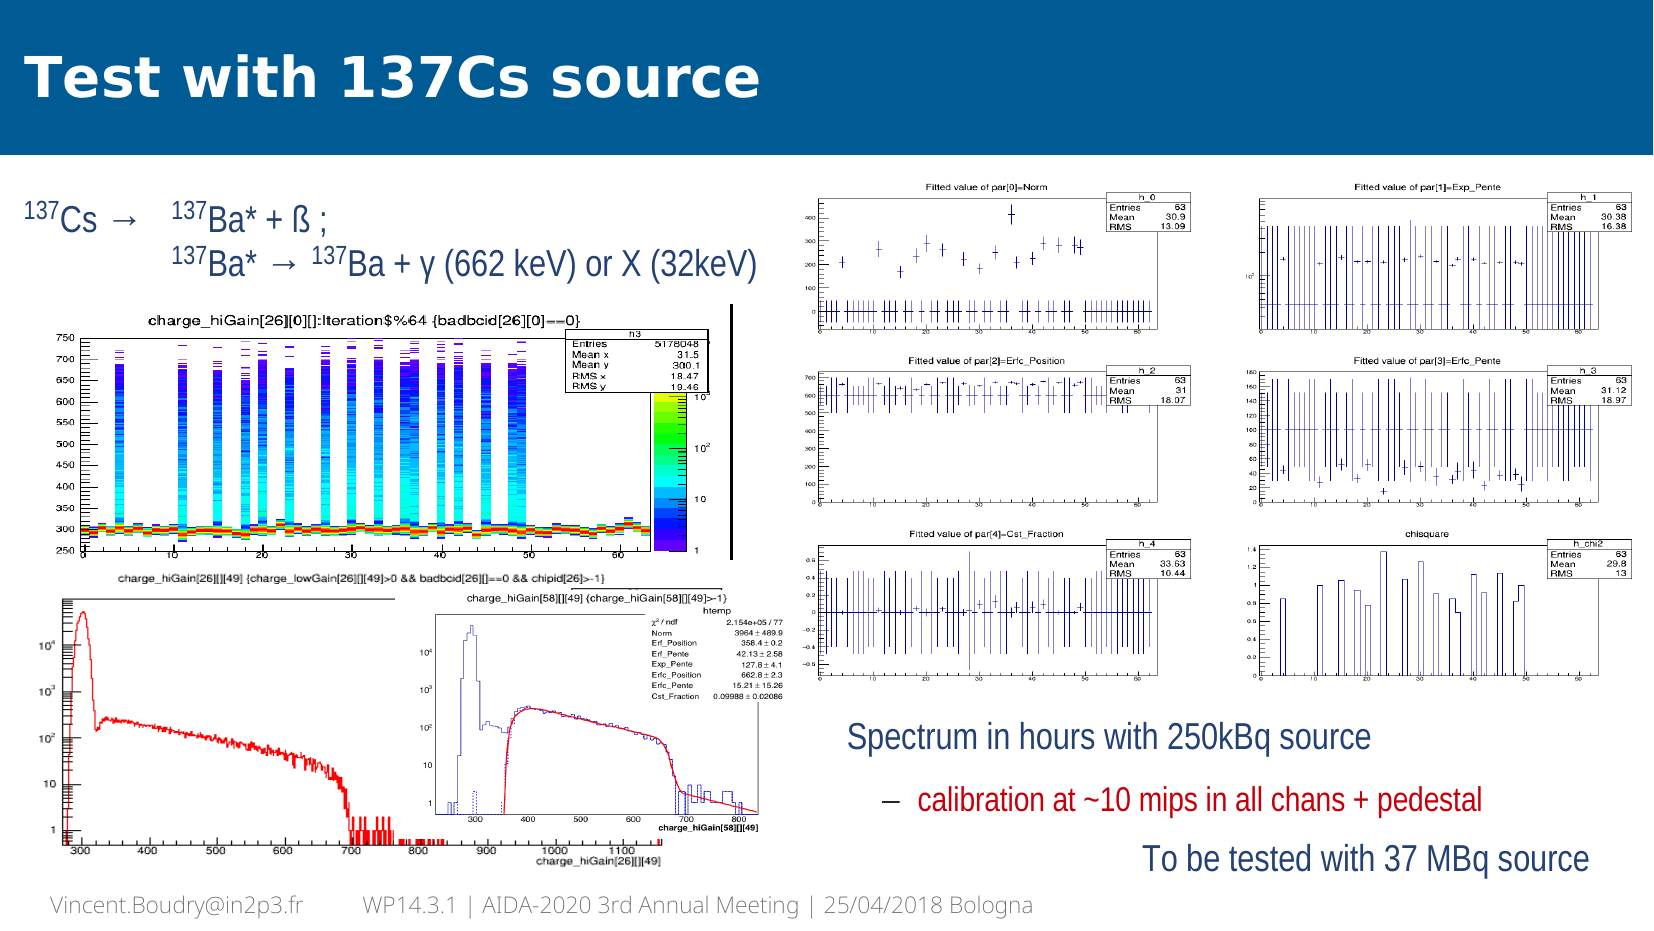

# Test with 137Cs source
137Cs →	137Ba* + ß ;
	 	137Ba* → 137Ba + γ (662 keV) or X (32keV)
Spectrum in hours with 250kBq source
calibration at ~10 mips in all chans + pedestal
 				To be tested with 37 MBq source
Vincent.Boudry@in2p3.fr
 WP14.3.1 | AIDA-2020 3rd Annual Meeting | 25/04/2018 Bologna